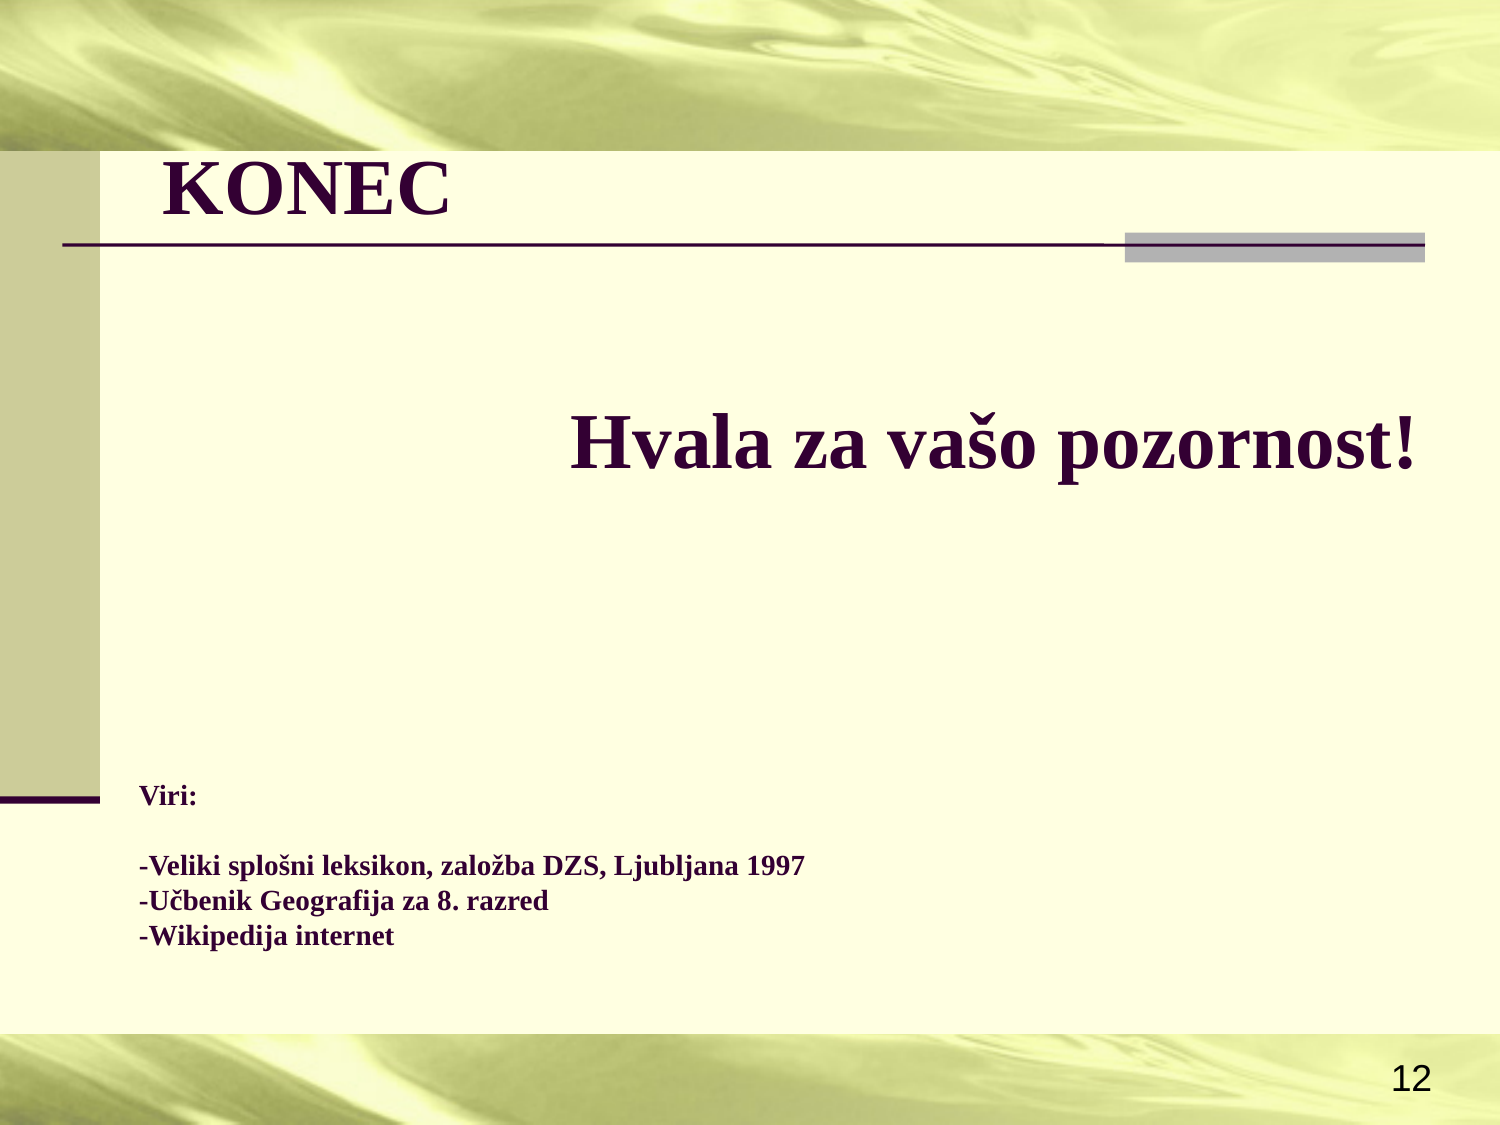

# KONEC
Hvala za vašo pozornost!
Viri:
-Veliki splošni leksikon, založba DZS, Ljubljana 1997
-Učbenik Geografija za 8. razred
-Wikipedija internet